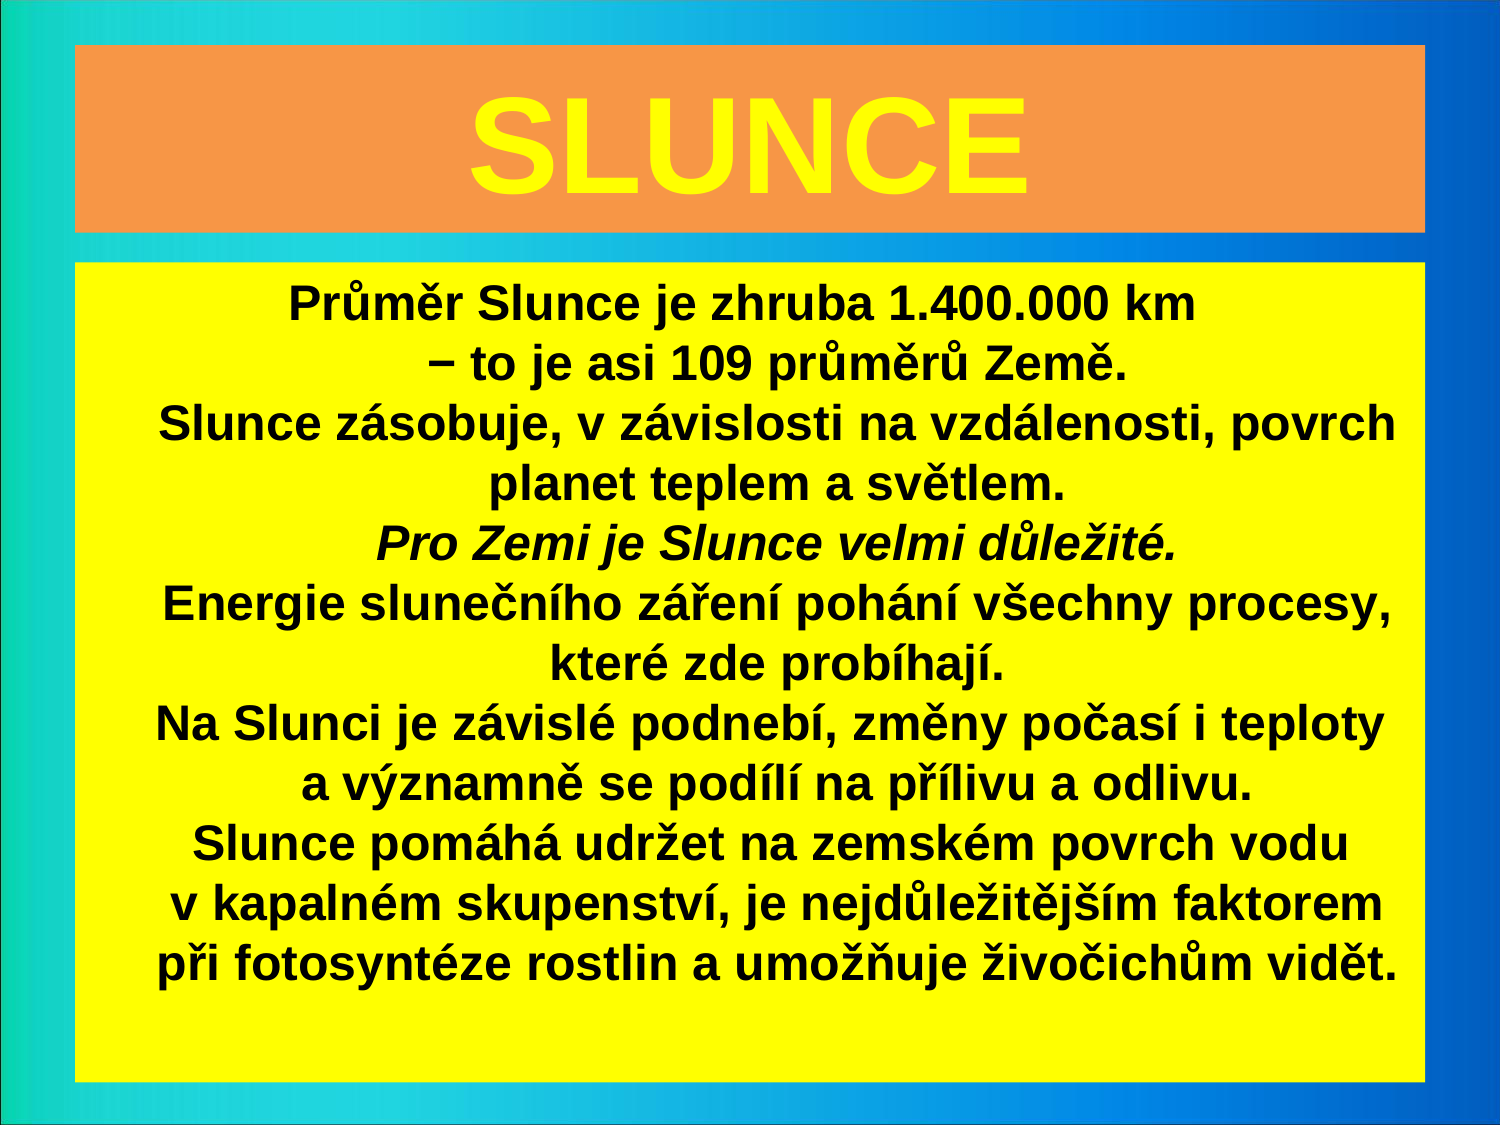

# SLUNCE
Průměr Slunce je zhruba 1.400.000 km
 − to je asi 109 průměrů Země.
Slunce zásobuje, v závislosti na vzdálenosti, povrch planet teplem a světlem.
Pro Zemi je Slunce velmi důležité.
Energie slunečního záření pohání všechny procesy, které zde probíhají.
Na Slunci je závislé podnebí, změny počasí i teploty
a významně se podílí na přílivu a odlivu.
Slunce pomáhá udržet na zemském povrch vodu
v kapalném skupenství, je nejdůležitějším faktorem při fotosyntéze rostlin a umožňuje živočichům vidět.